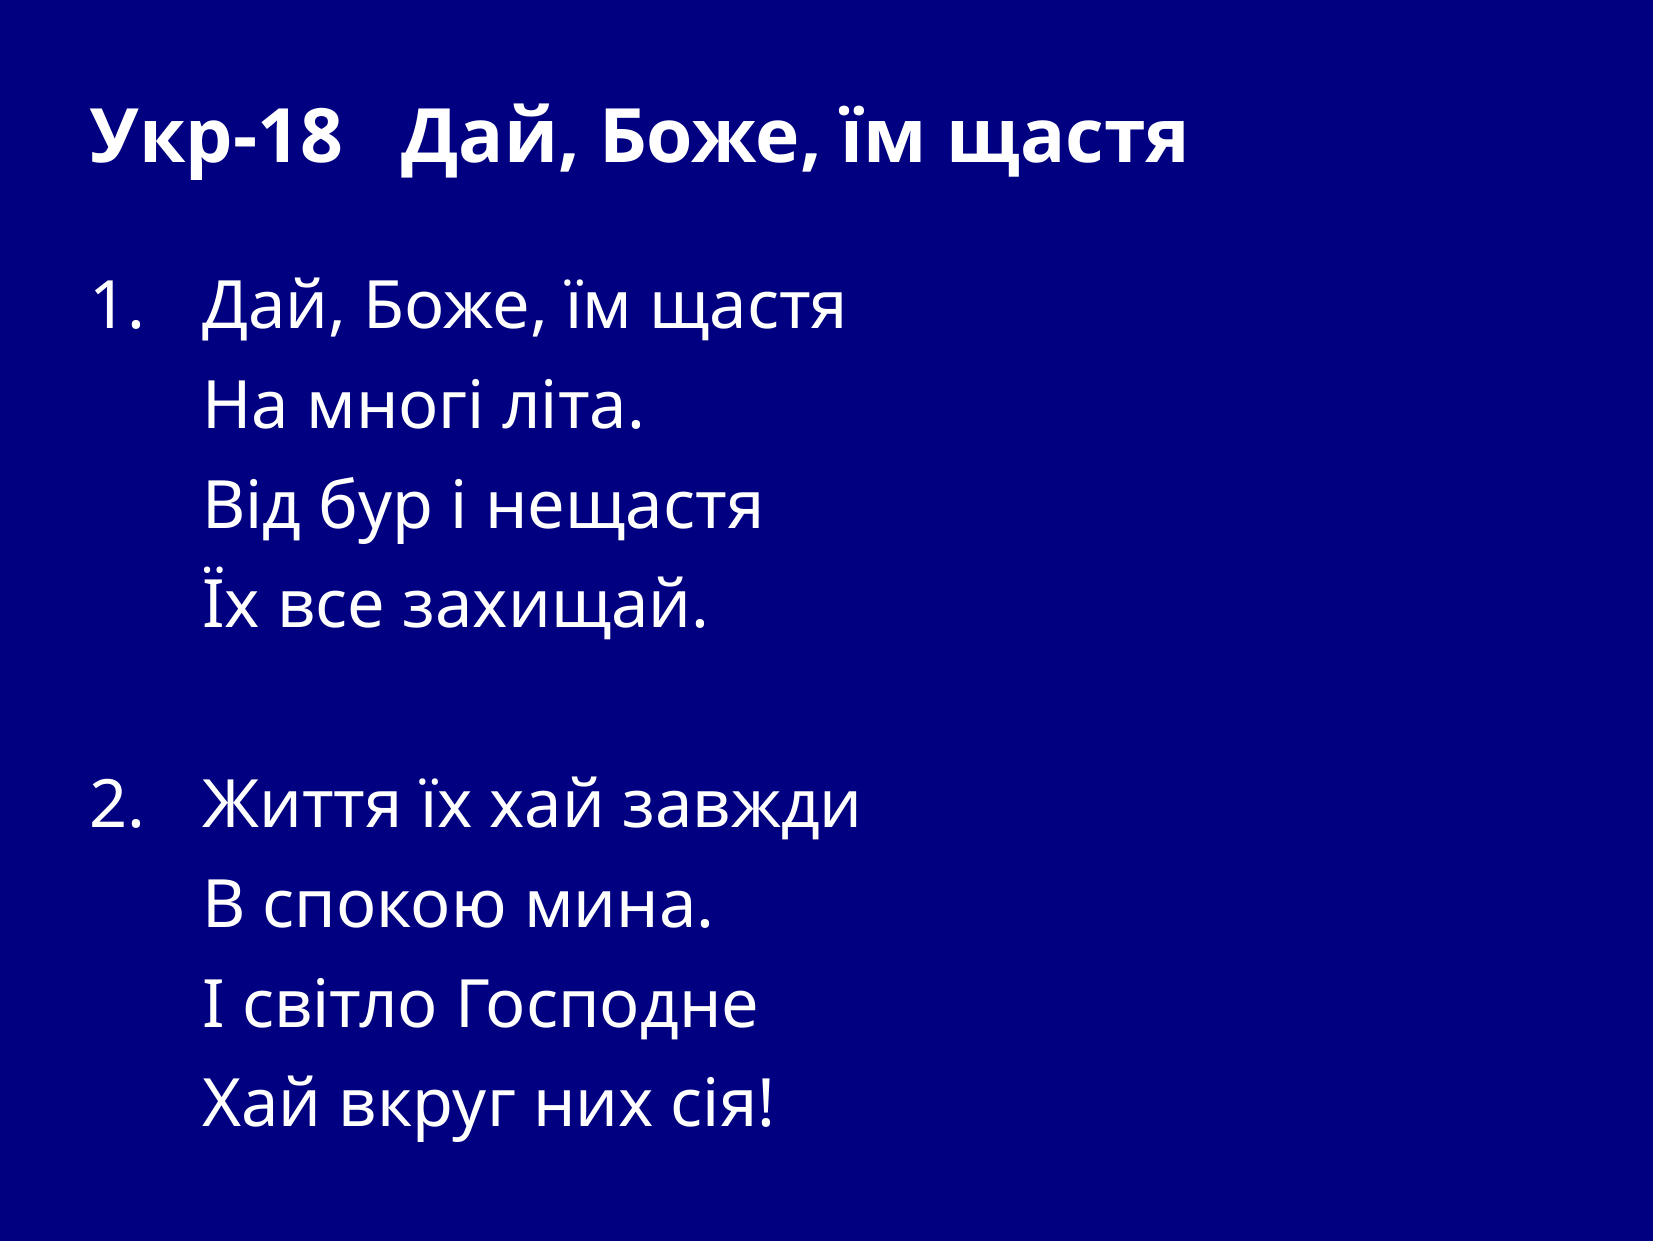

Укр-18 Дай, Боже, їм щастя
1.	Дай, Боже, їм щастя
	На многі літа.
	Від бур і нещастя
	Їх все захищай.
2.	Життя їх хай завжди
	В спокою мина.
	І світло Господне
	Хай вкруг них сія!